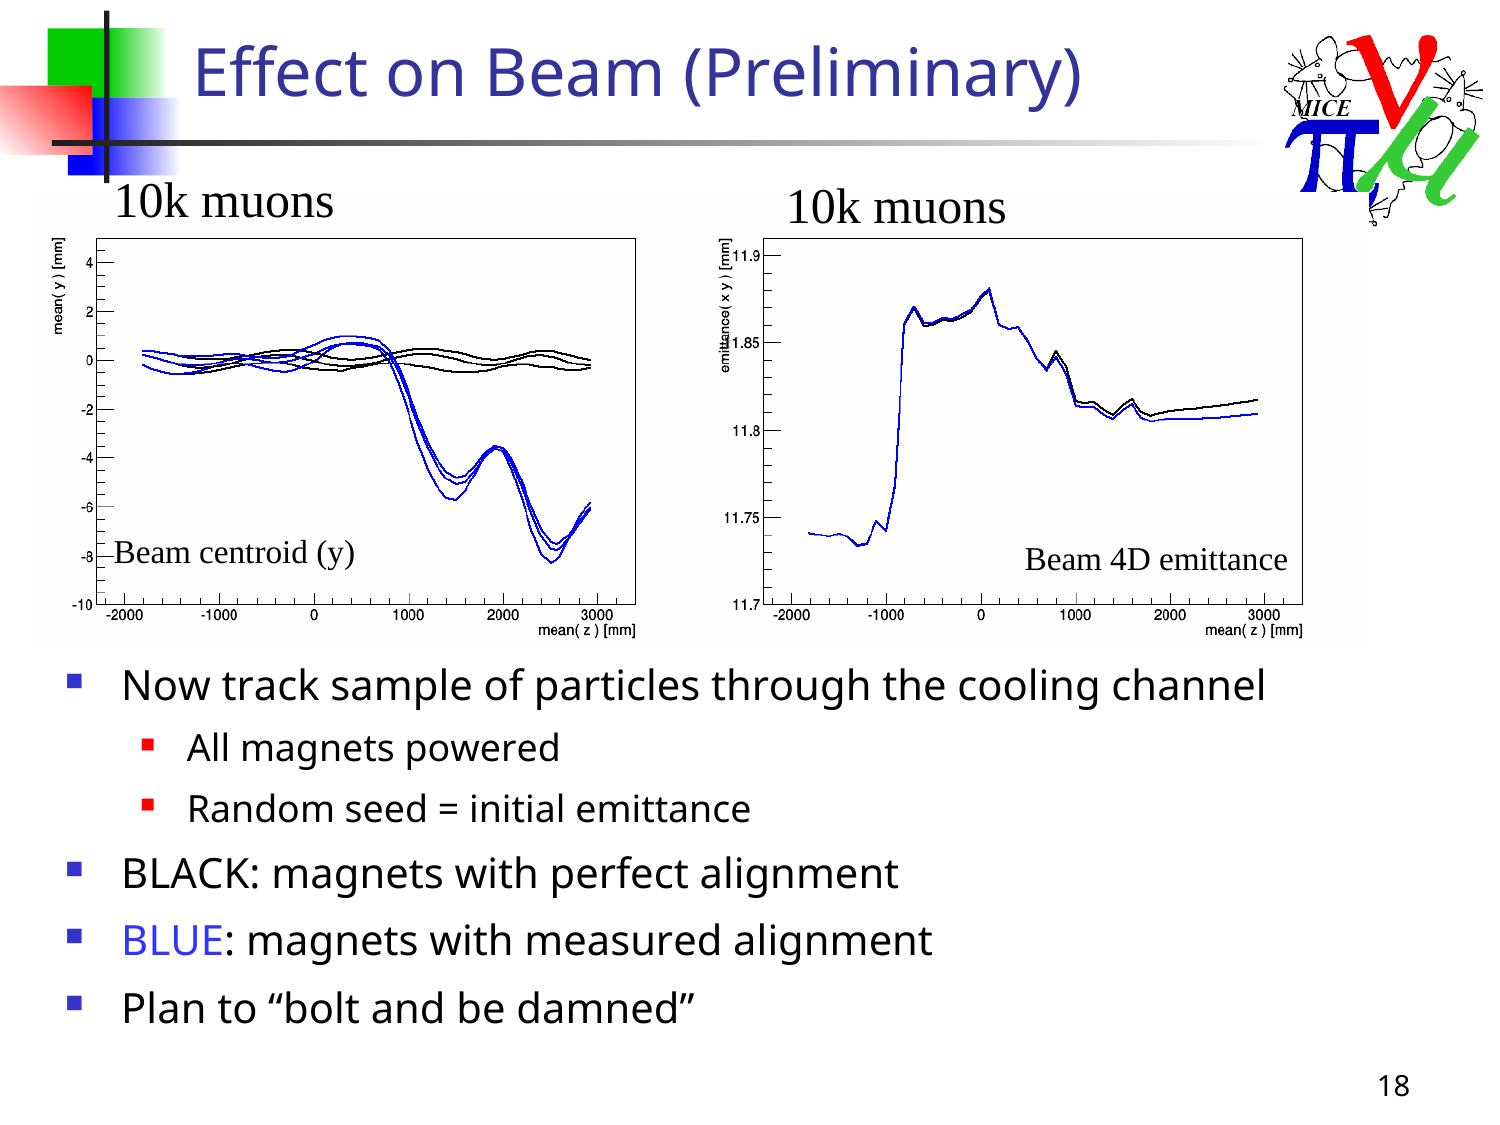

# Effect on Beam (Preliminary)
10k muons
10k muons
Beam centroid (y)
Beam 4D emittance
Now track sample of particles through the cooling channel
All magnets powered
Random seed = initial emittance
BLACK: magnets with perfect alignment
BLUE: magnets with measured alignment
Plan to “bolt and be damned”
18